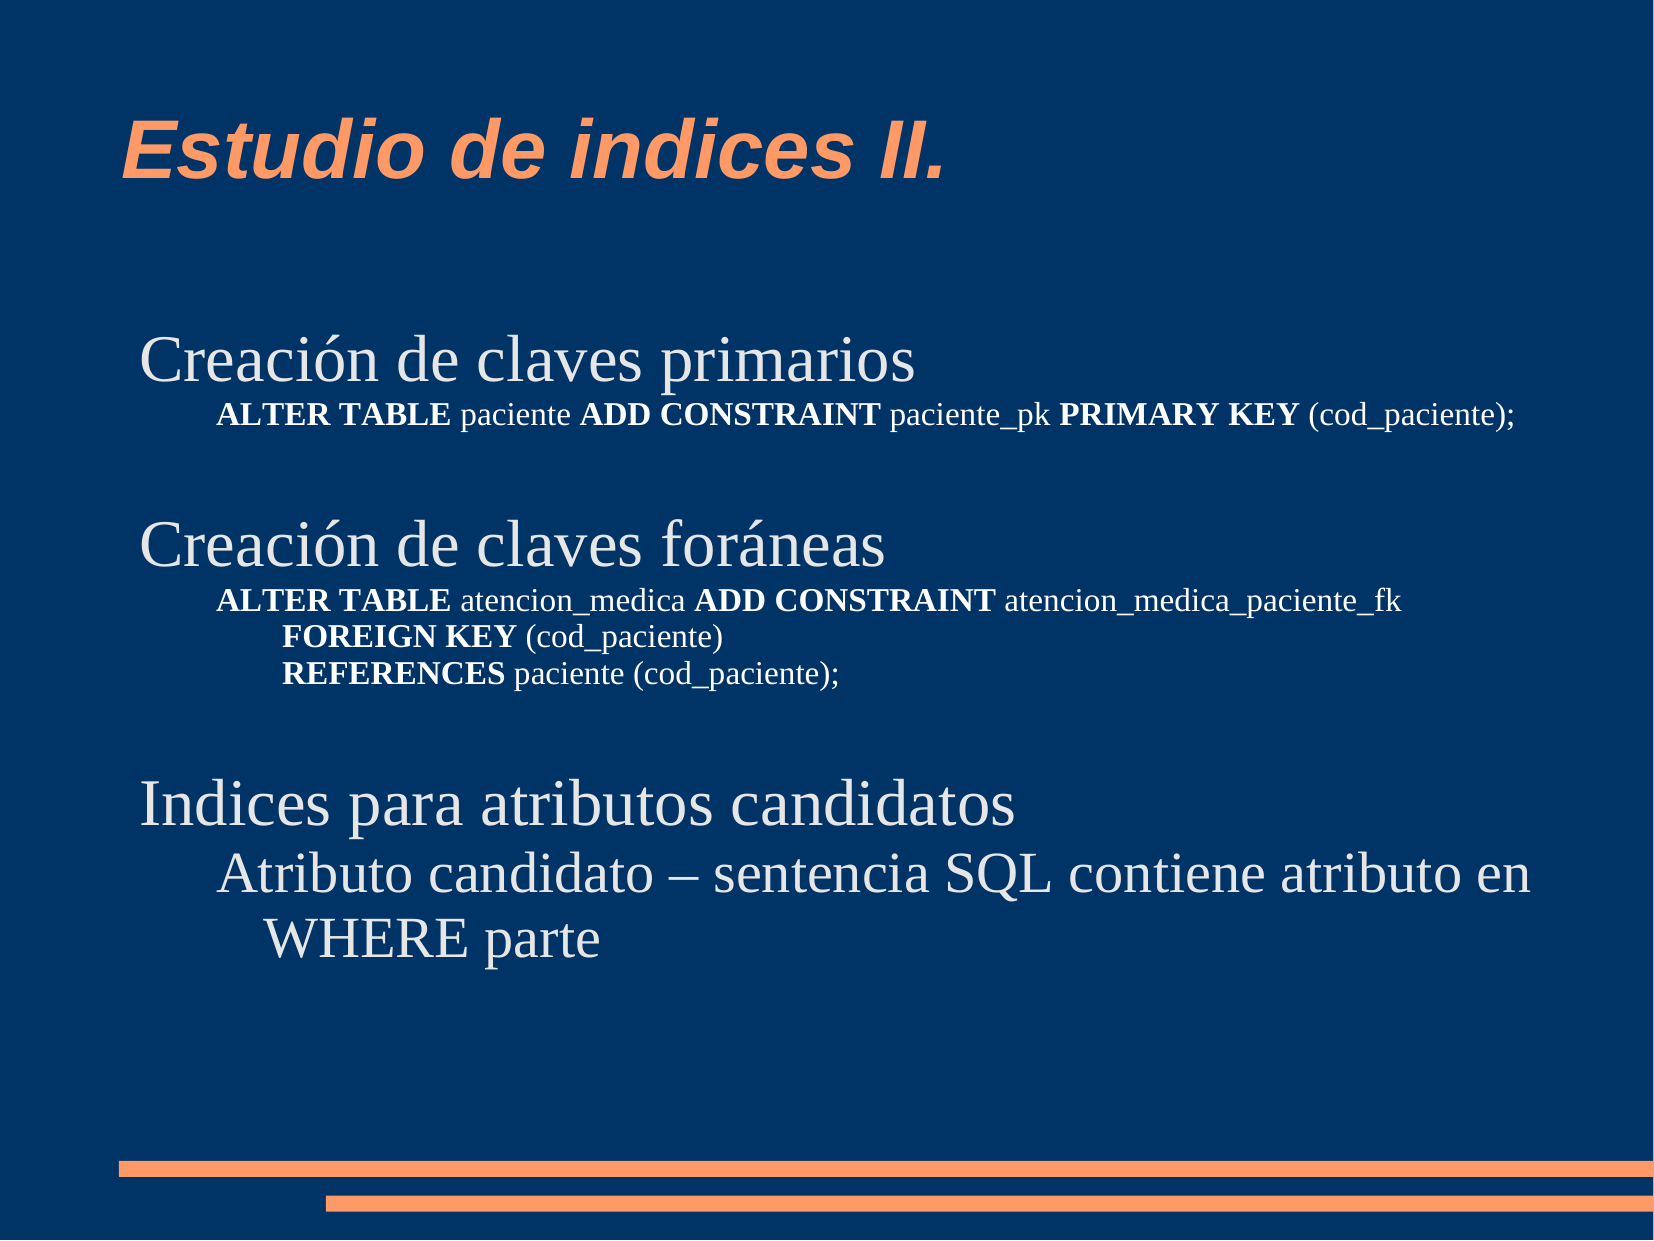

# Estudio de indices II.
Creación de claves primarios
ALTER TABLE paciente ADD CONSTRAINT paciente_pk PRIMARY KEY (cod_paciente);
Creación de claves foráneas
ALTER TABLE atencion_medica ADD CONSTRAINT atencion_medica_paciente_fk
 FOREIGN KEY (cod_paciente)
 REFERENCES paciente (cod_paciente);
Indices para atributos candidatos
Atributo candidato – sentencia SQL contiene atributo en WHERE parte